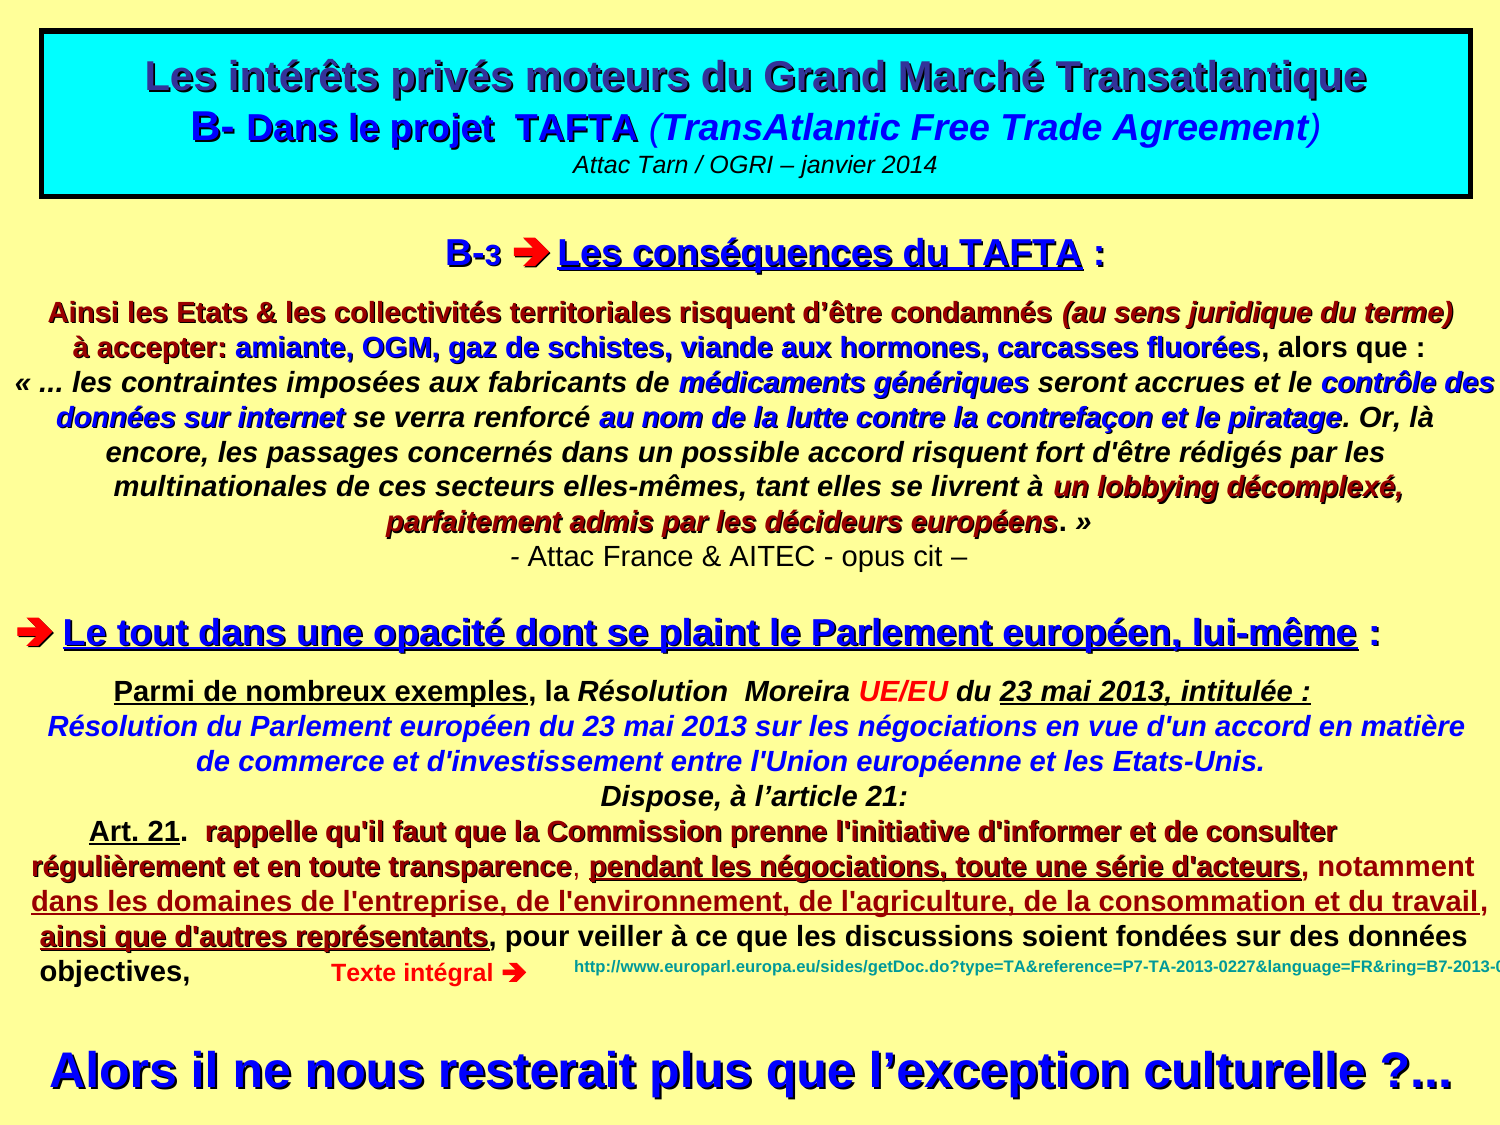

B-3  Les conséquences du TAFTA :
 Ainsi les Etats & les collectivités territoriales risquent d’être condamnés (au sens juridique du terme)
 à accepter: amiante, OGM, gaz de schistes, viande aux hormones, carcasses fluorées, alors que :
« ... les contraintes imposées aux fabricants de médicaments génériques seront accrues et le contrôle des
 données sur internet se verra renforcé au nom de la lutte contre la contrefaçon et le piratage. Or, là
 encore, les passages concernés dans un possible accord risquent fort d'être rédigés par les
 multinationales de ces secteurs elles-mêmes, tant elles se livrent à un lobbying décomplexé,
 parfaitement admis par les décideurs européens. »
 - Attac France & AITEC - opus cit –
 Le tout dans une opacité dont se plaint le Parlement européen, lui-même :
 Parmi de nombreux exemples, la Résolution Moreira UE/EU du 23 mai 2013, intitulée :
 Résolution du Parlement européen du 23 mai 2013 sur les négociations en vue d'un accord en matière
 de commerce et d'investissement entre l'Union européenne et les Etats-Unis.
 Dispose, à l’article 21:
 Art. 21.  rappelle qu'il faut que la Commission prenne l'initiative d'informer et de consulter
 régulièrement et en toute transparence, pendant les négociations, toute une série d'acteurs, notamment
 dans les domaines de l'entreprise, de l'environnement, de l'agriculture, de la consommation et du travail,
 ainsi que d'autres représentants, pour veiller à ce que les discussions soient fondées sur des données
 objectives, Texte intégral 
 Alors il ne nous resterait plus que l’exception culturelle ?...
Les intérêts privés moteurs du Grand Marché Transatlantique
B- Dans le projet TAFTA (TransAtlantic Free Trade Agreement)
Attac Tarn / OGRI – janvier 2014
 http://www.europarl.europa.eu/sides/getDoc.do?type=TA&reference=P7-TA-2013-0227&language=FR&ring=B7-2013-0187